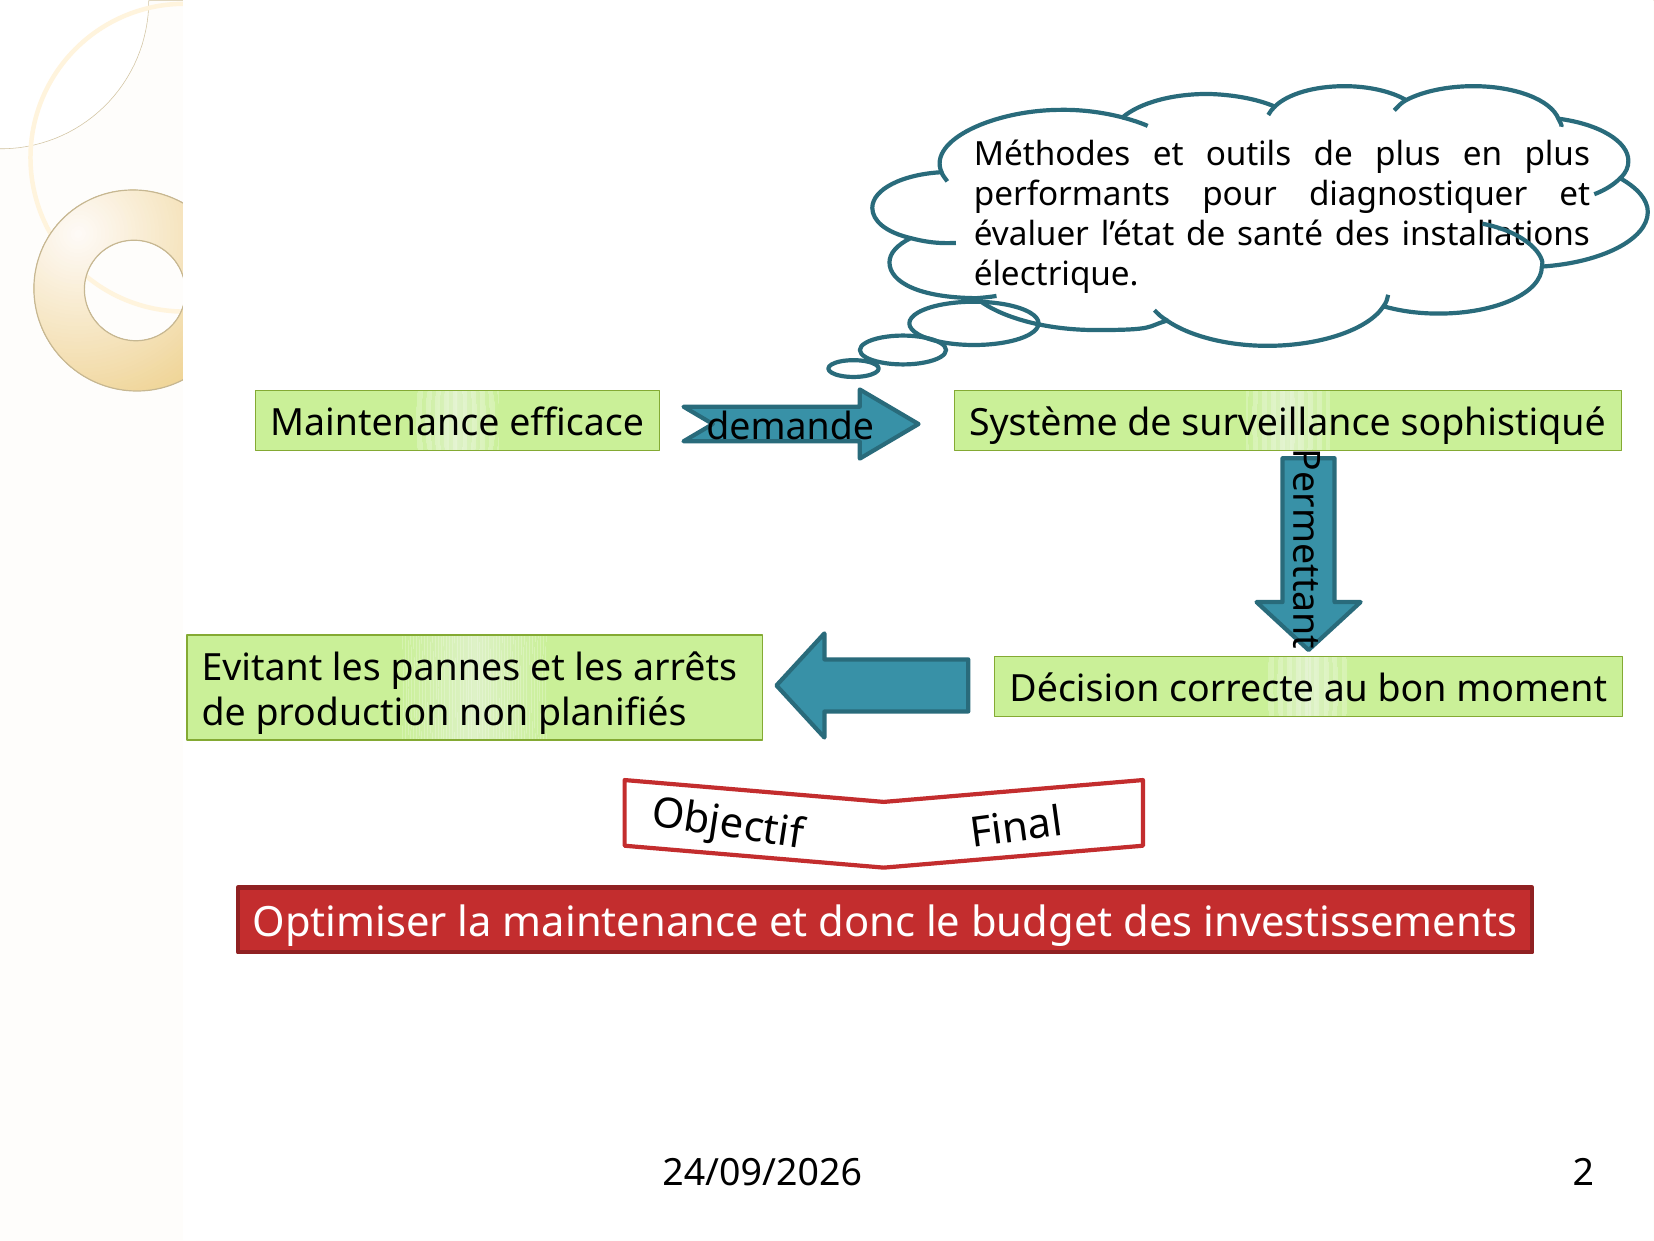

demande
Maintenance efficace
Système de surveillance sophistiqué
Permettant
Evitant les pannes et les arrêts
de production non planifiés
Décision correcte au bon moment
Objectif
Final
Optimiser la maintenance et donc le budget des investissements
Méthodes et outils de plus en plus performants pour diagnostiquer et évaluer l’état de santé des installations électrique.